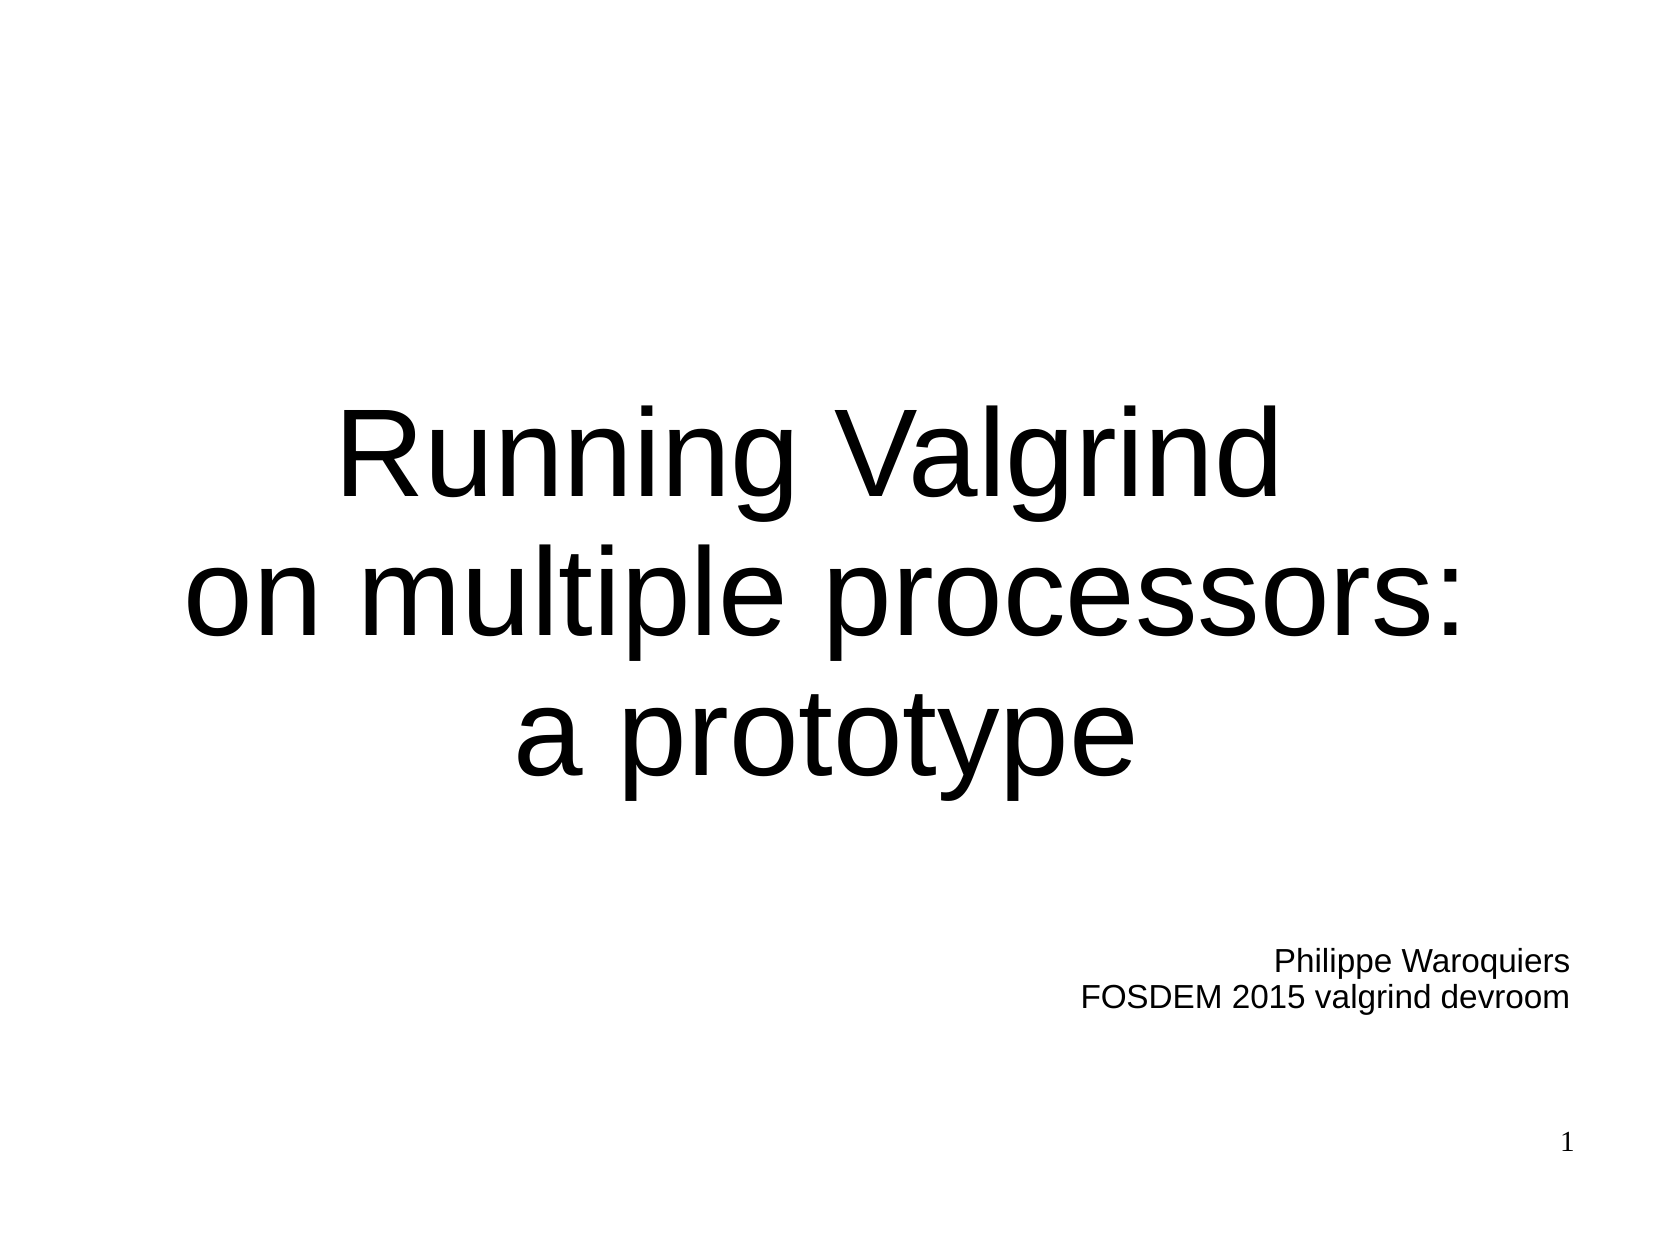

#
Running Valgrind
on multiple processors:
a prototype
Philippe Waroquiers
	FOSDEM 2015 valgrind devroom
1